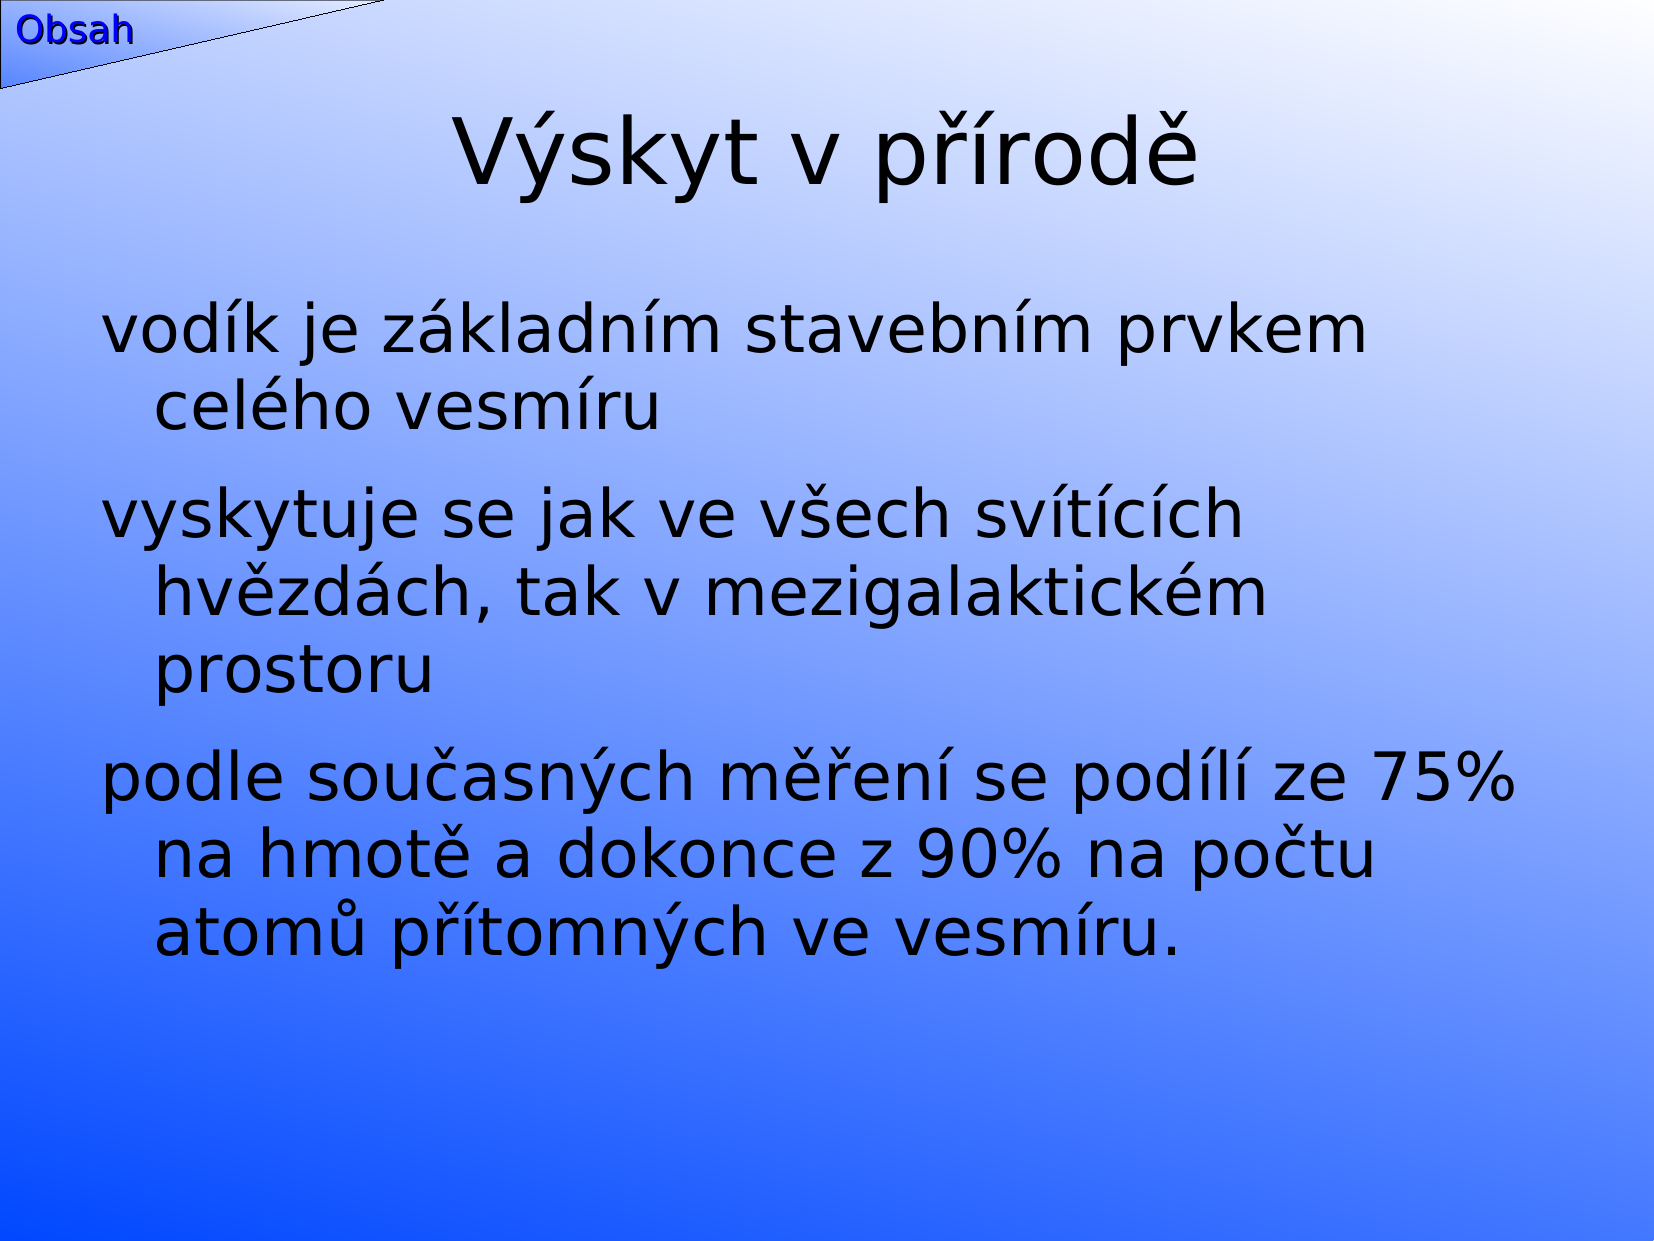

Obsah
# Výskyt v přírodě
vodík je základním stavebním prvkem celého vesmíru
vyskytuje se jak ve všech svítících hvězdách, tak v mezigalaktickém prostoru
podle současných měření se podílí ze 75% na hmotě a dokonce z 90% na počtu atomů přítomných ve vesmíru.